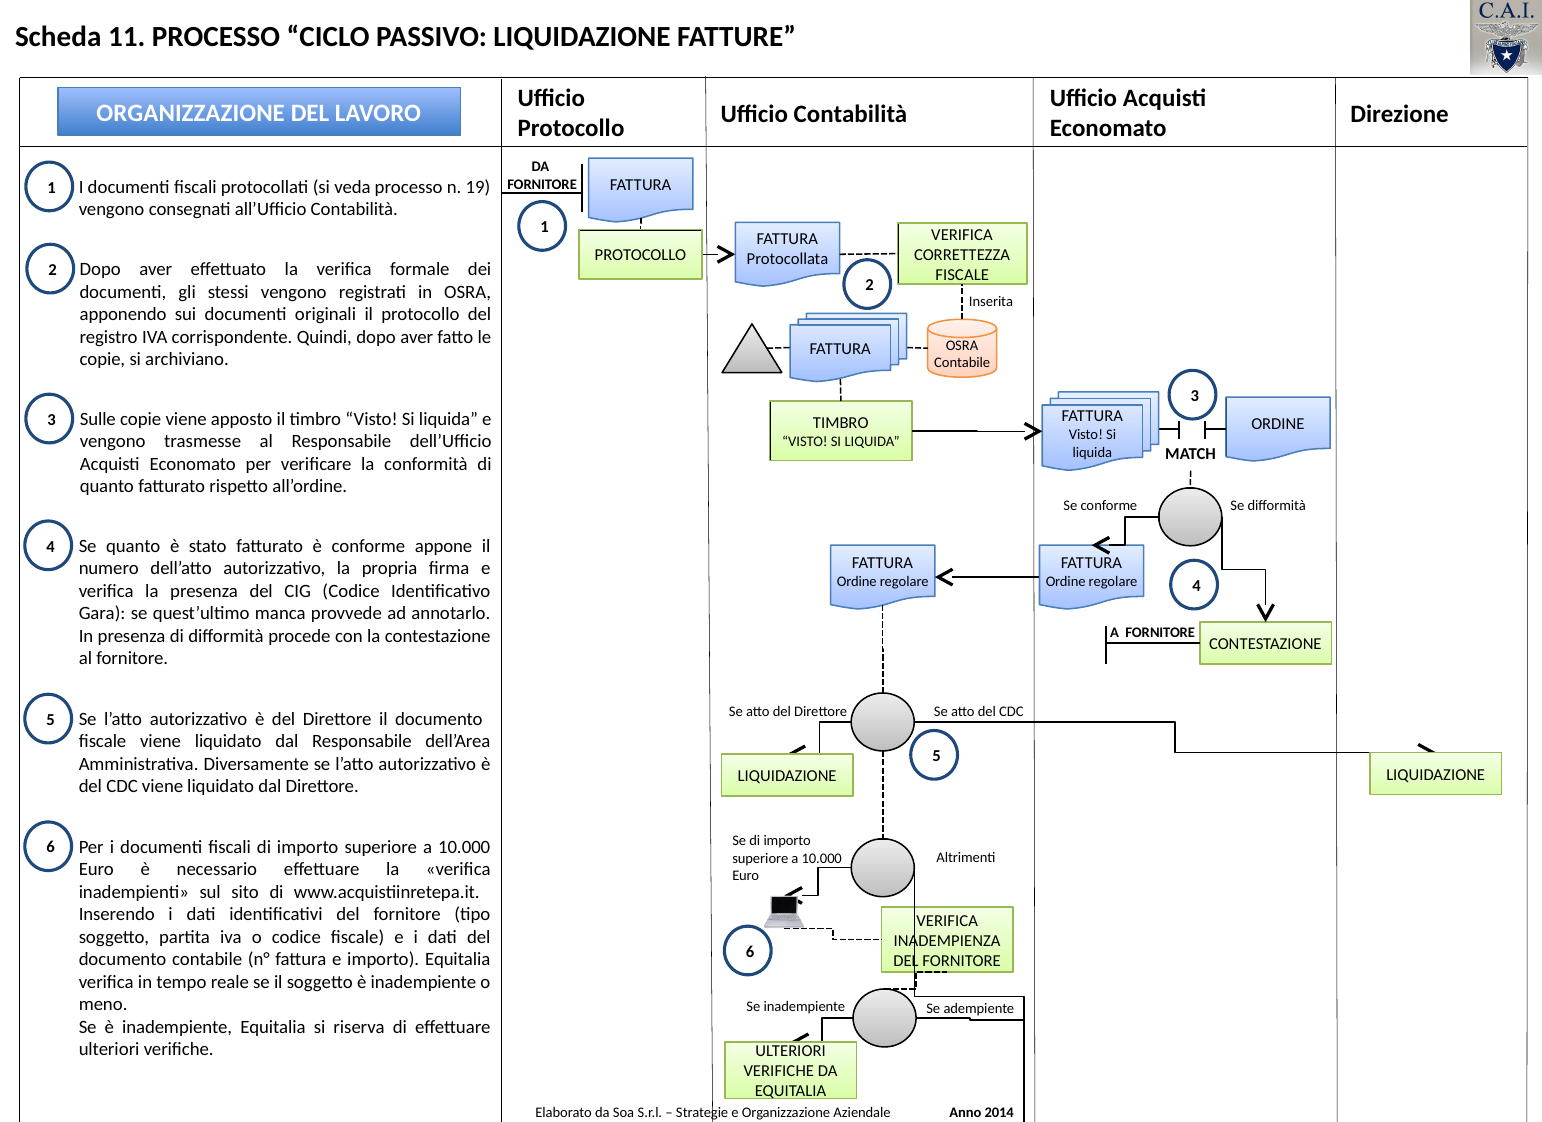

Scheda 11. PROCESSO “CICLO PASSIVO: LIQUIDAZIONE FATTURE”
Ufficio Protocollo
Ufficio Acquisti Economato
Ufficio Contabilità
Direzione
ORGANIZZAZIONE DEL LAVORO
DA
FORNITORE
FATTURA
1
I documenti fiscali protocollati (si veda processo n. 19) vengono consegnati all’Ufficio Contabilità.
1
FATTURA
Protocollata
VERIFICA CORRETTEZZA FISCALE
PROTOCOLLO
2
Dopo aver effettuato la verifica formale dei documenti, gli stessi vengono registrati in OSRA, apponendo sui documenti originali il protocollo del registro IVA corrispondente. Quindi, dopo aver fatto le copie, si archiviano.
2
Inserita
FATTURA
OSRA
Contabile
3
FATTURA
Visto! Si liquida
3
ORDINE
Sulle copie viene apposto il timbro “Visto! Si liquida” e vengono trasmesse al Responsabile dell’Ufficio Acquisti Economato per verificare la conformità di quanto fatturato rispetto all’ordine.
TIMBRO
“VISTO! SI LIQUIDA”
MATCH
Se difformità
Se conforme
4
Se quanto è stato fatturato è conforme appone il numero dell’atto autorizzativo, la propria firma e verifica la presenza del CIG (Codice Identificativo Gara): se quest’ultimo manca provvede ad annotarlo. In presenza di difformità procede con la contestazione al fornitore.
FATTURA
Ordine regolare
FATTURA
Ordine regolare
4
A FORNITORE
CONTESTAZIONE
Se atto del Direttore
Se atto del CDC
5
Se l’atto autorizzativo è del Direttore il documento fiscale viene liquidato dal Responsabile dell’Area Amministrativa. Diversamente se l’atto autorizzativo è del CDC viene liquidato dal Direttore.
5
LIQUIDAZIONE
LIQUIDAZIONE
6
Se di importo superiore a 10.000 Euro
Per i documenti fiscali di importo superiore a 10.000 Euro è necessario effettuare la «verifica inadempienti» sul sito di www.acquistiinretepa.it. Inserendo i dati identificativi del fornitore (tipo soggetto, partita iva o codice fiscale) e i dati del documento contabile (n° fattura e importo). Equitalia verifica in tempo reale se il soggetto è inadempiente o meno.
Se è inadempiente, Equitalia si riserva di effettuare ulteriori verifiche.
Altrimenti
VERIFICA INADEMPIENZA DEL FORNITORE
6
Se inadempiente
Se adempiente
ULTERIORI VERIFICHE DA EQUITALIA
Elaborato da Soa S.r.l. – Strategie e Organizzazione Aziendale Anno 2014